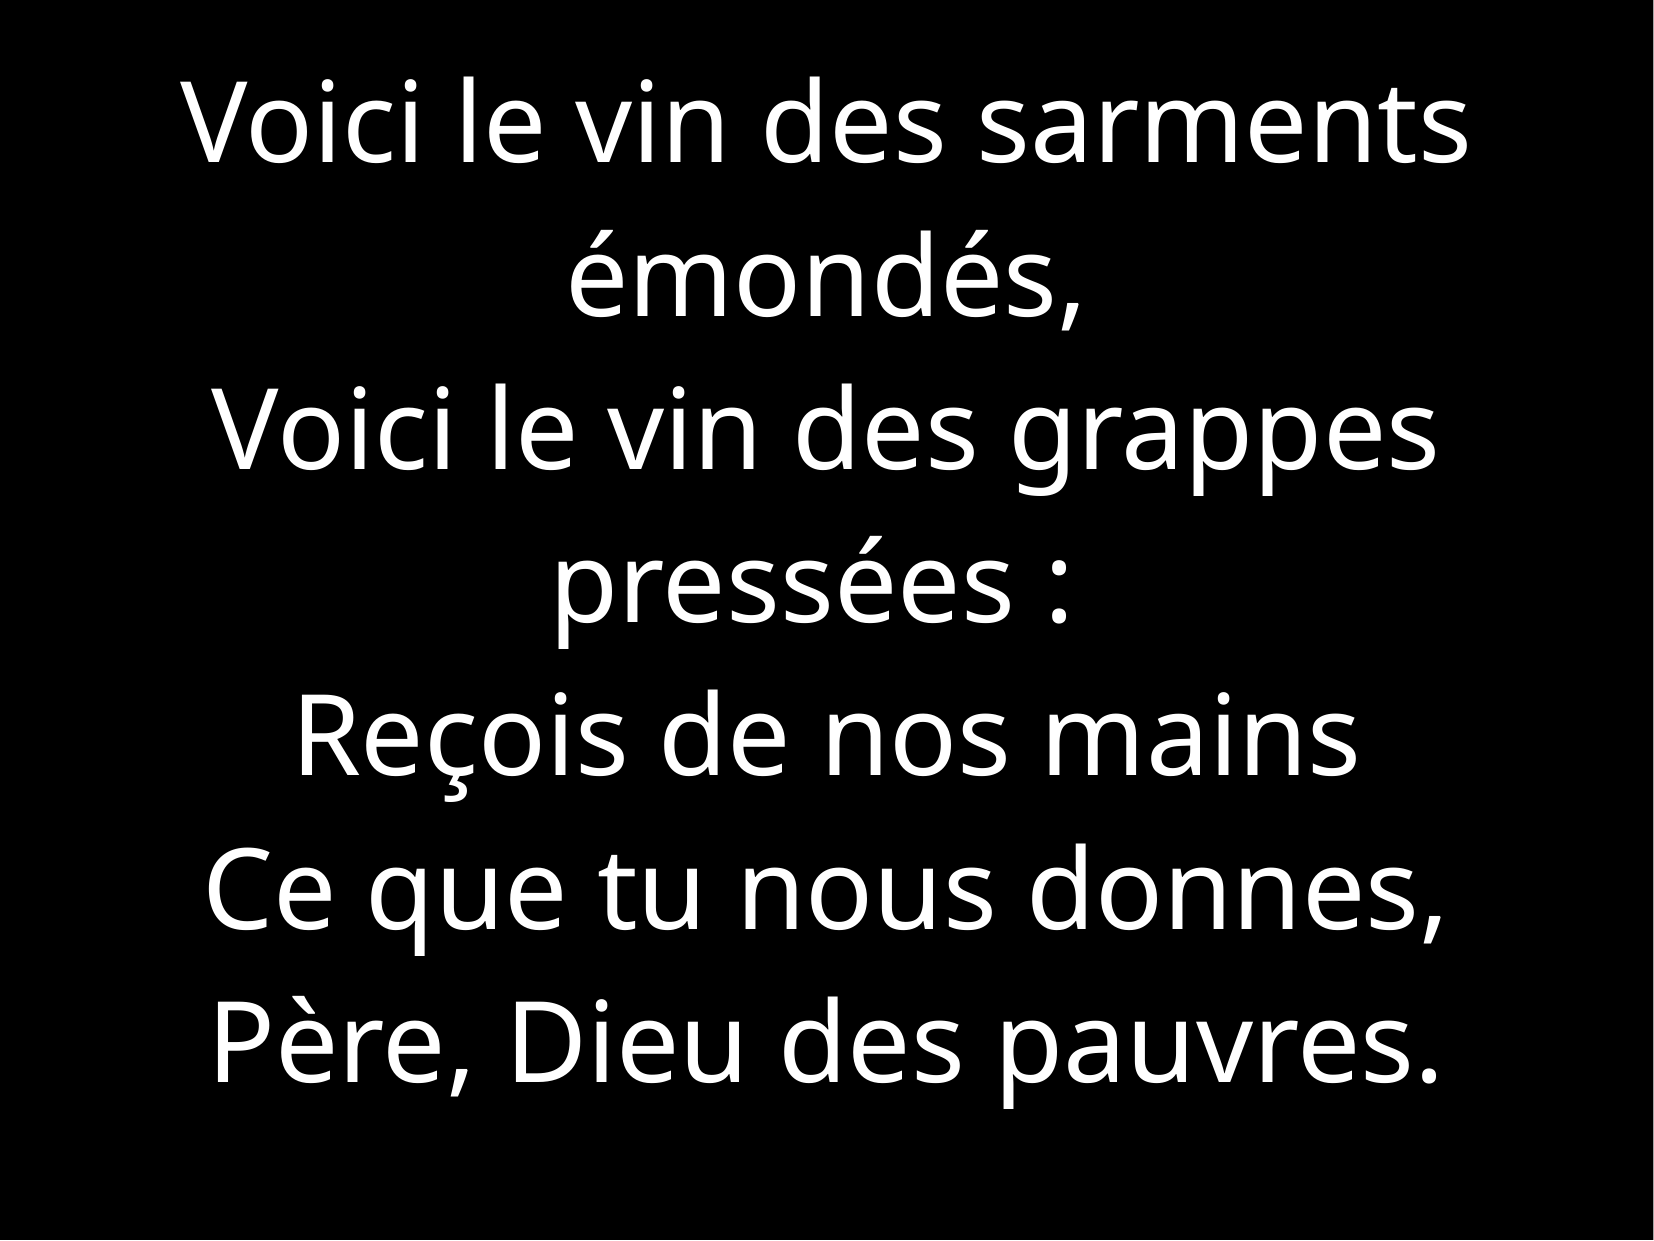

# Voici le vin des sarments émondés,
Voici le vin des grappes pressées :
Reçois de nos mains
Ce que tu nous donnes,
Père, Dieu des pauvres.